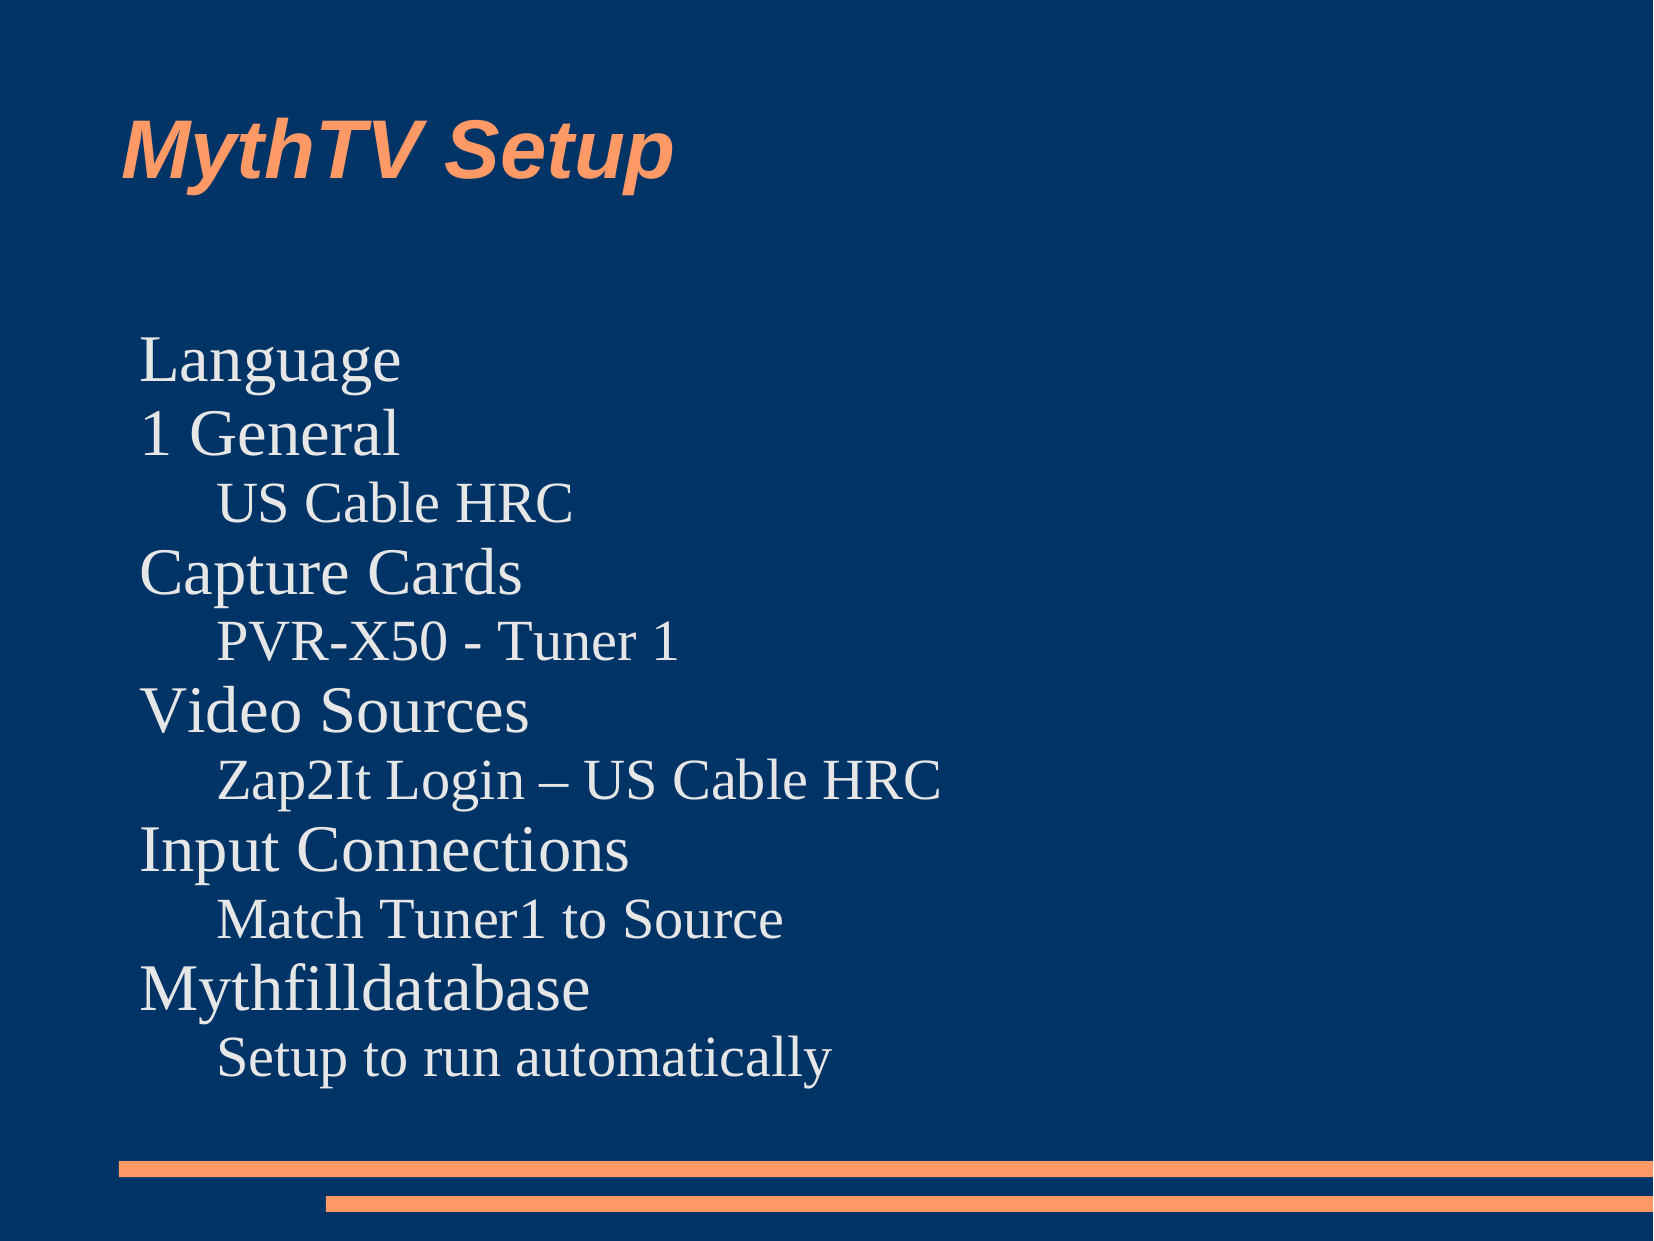

# MythTV Setup
Language
1 General
US Cable HRC
Capture Cards
PVR-X50 - Tuner 1
Video Sources
Zap2It Login – US Cable HRC
Input Connections
Match Tuner1 to Source
Mythfilldatabase
Setup to run automatically